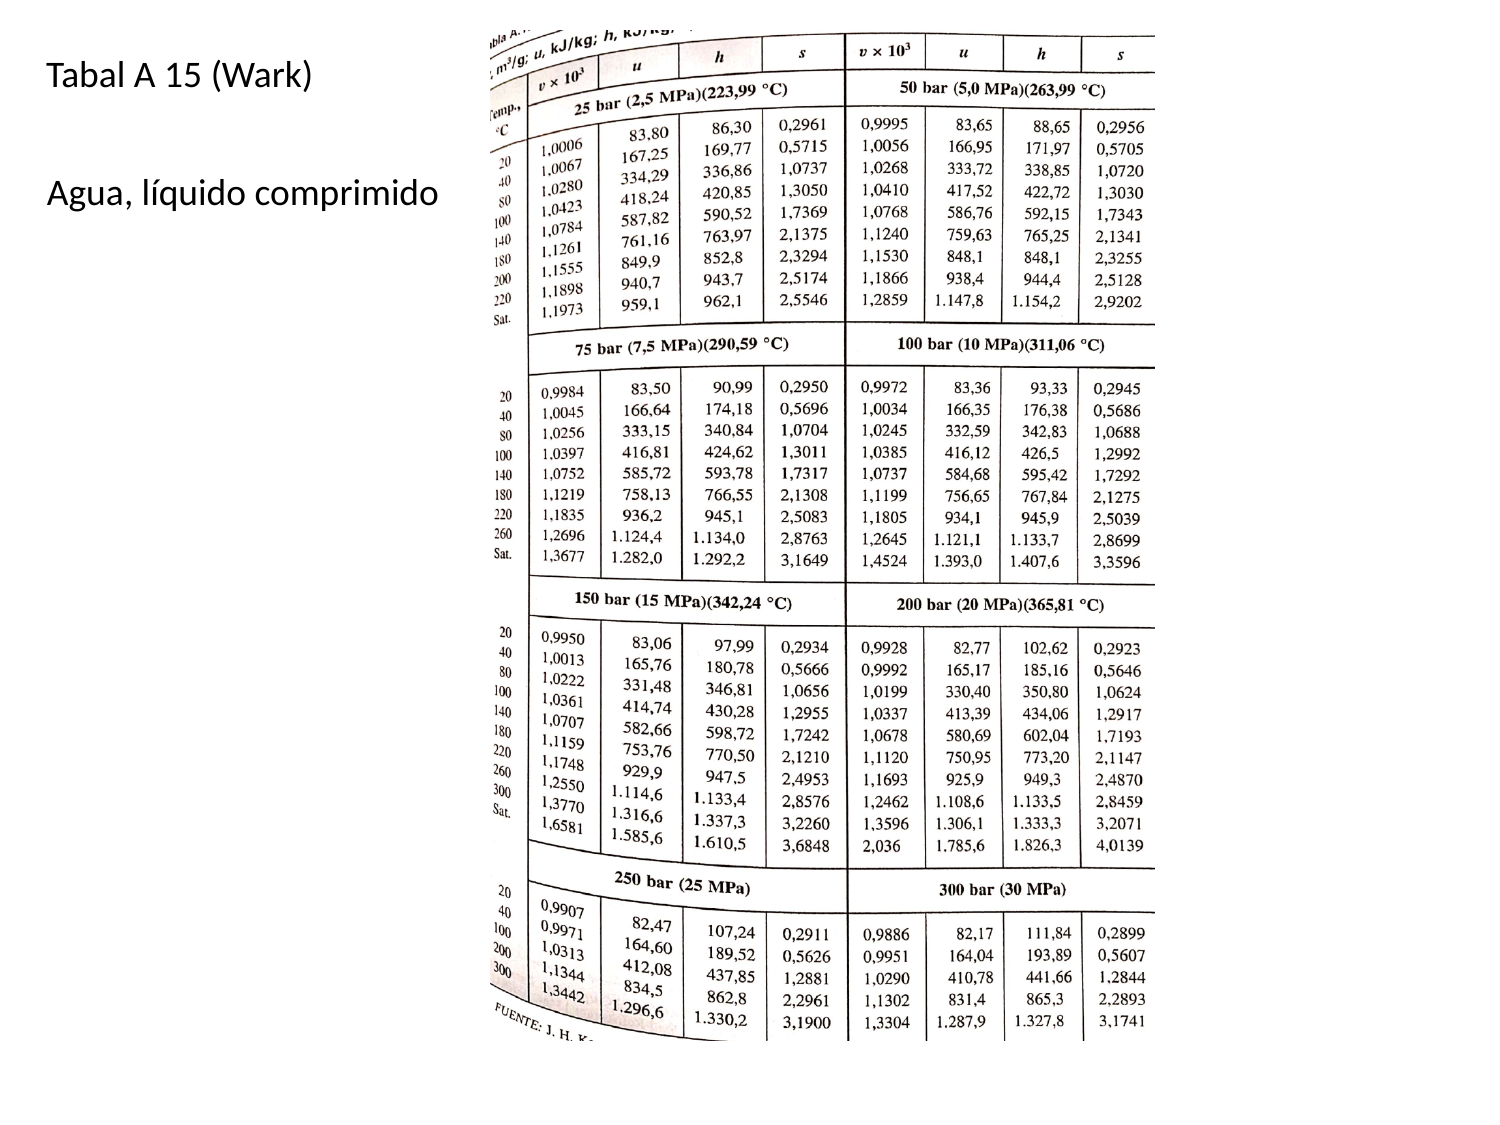

Tabal A 15 (Wark)
Agua, líquido comprimido